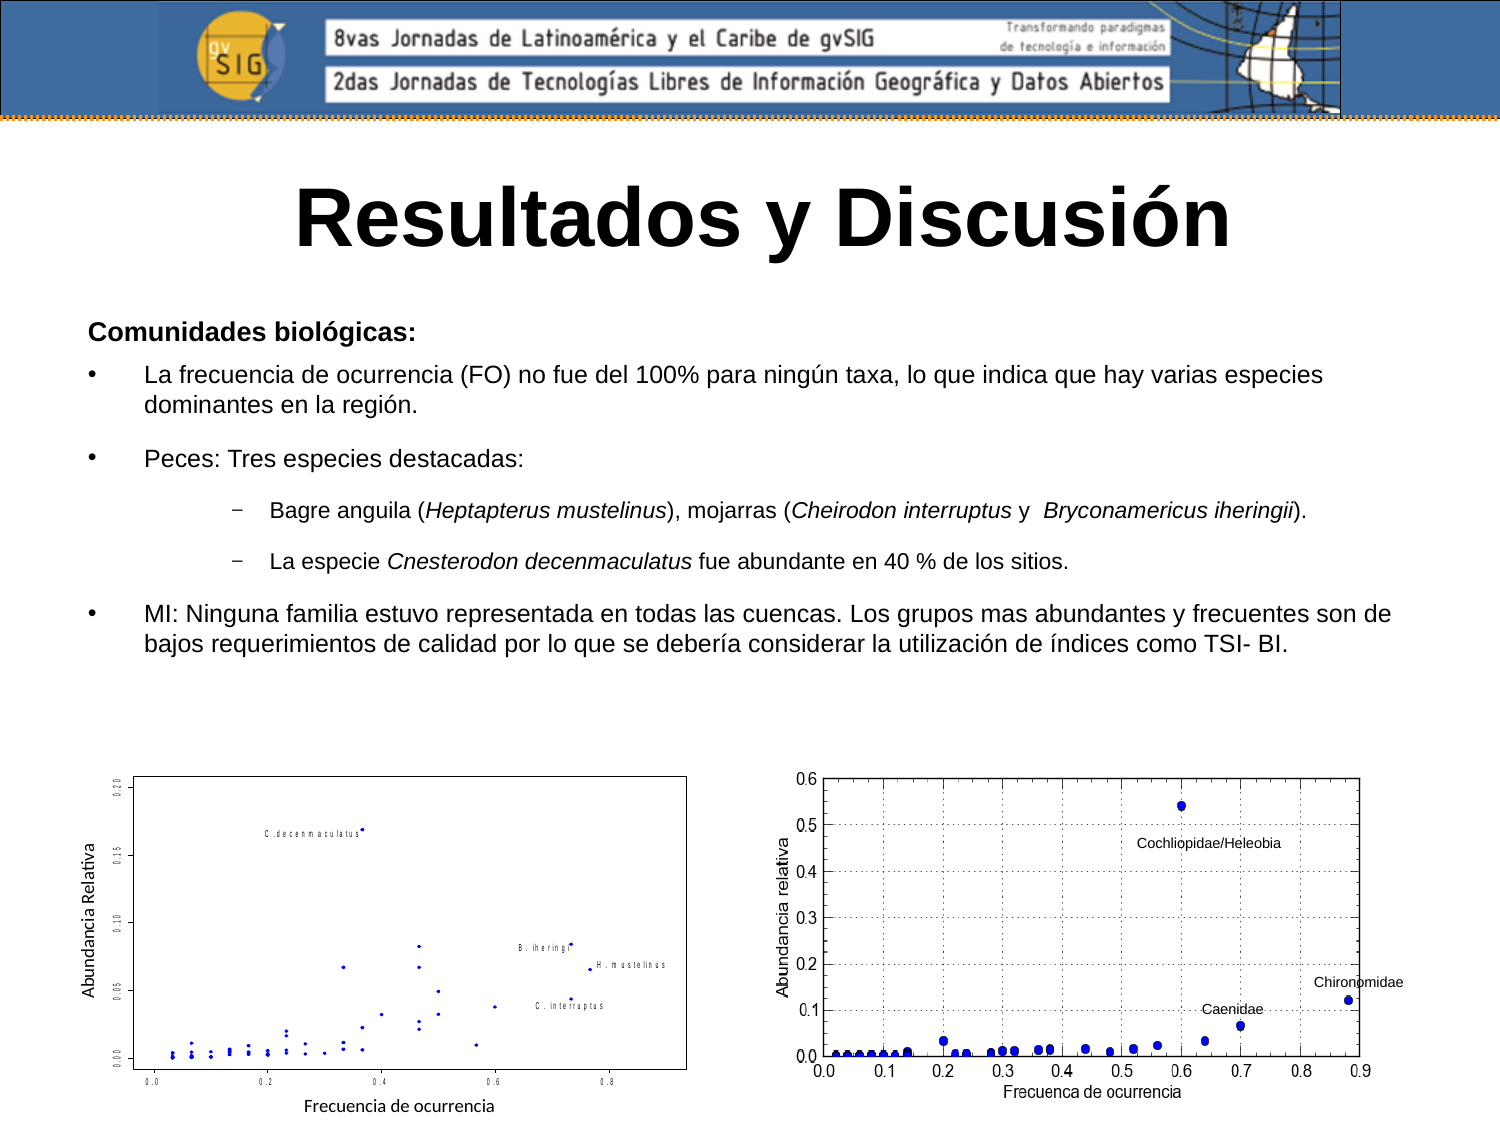

# Resultados y Discusión
Comunidades biológicas:
La frecuencia de ocurrencia (FO) no fue del 100% para ningún taxa, lo que indica que hay varias especies dominantes en la región.
Peces: Tres especies destacadas:
Bagre anguila (Heptapterus mustelinus), mojarras (Cheirodon interruptus y Bryconamericus iheringii).
La especie Cnesterodon decenmaculatus fue abundante en 40 % de los sitios.
MI: Ninguna familia estuvo representada en todas las cuencas. Los grupos mas abundantes y frecuentes son de bajos requerimientos de calidad por lo que se debería considerar la utilización de índices como TSI- BI.
Cochliopidae/Heleobia
Abundancia Relativa
Chironomidae
Caenidae
Frecuencia de ocurrencia